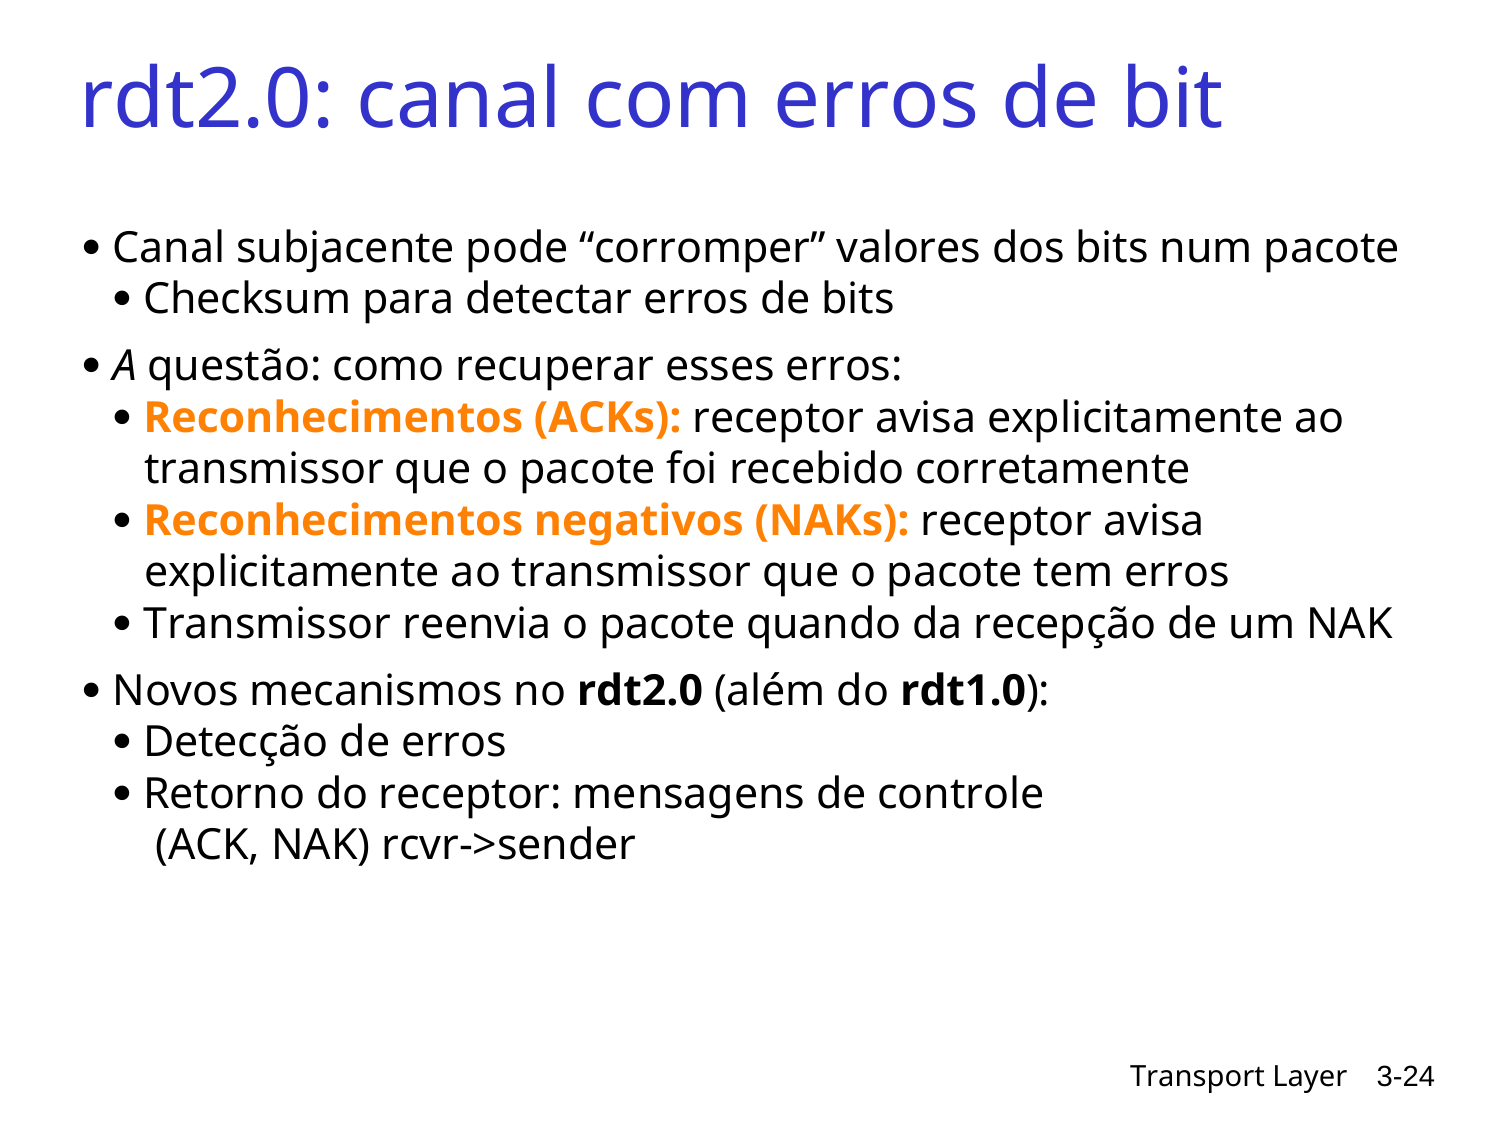

rdt2.0: canal com erros de bit
#  Canal subjacente pode “corromper” valores dos bits num pacote
 Checksum para detectar erros de bits
 A questão: como recuperar esses erros:
 Reconhecimentos (ACKs): receptor avisa explicitamente ao transmissor que o pacote foi recebido corretamente
 Reconhecimentos negativos (NAKs): receptor avisa explicitamente ao transmissor que o pacote tem erros
 Transmissor reenvia o pacote quando da recepção de um NAK
 Novos mecanismos no rdt2.0 (além do rdt1.0):
 Detecção de erros
 Retorno do receptor: mensagens de controle
 (ACK, NAK) rcvr->sender
Transport Layer